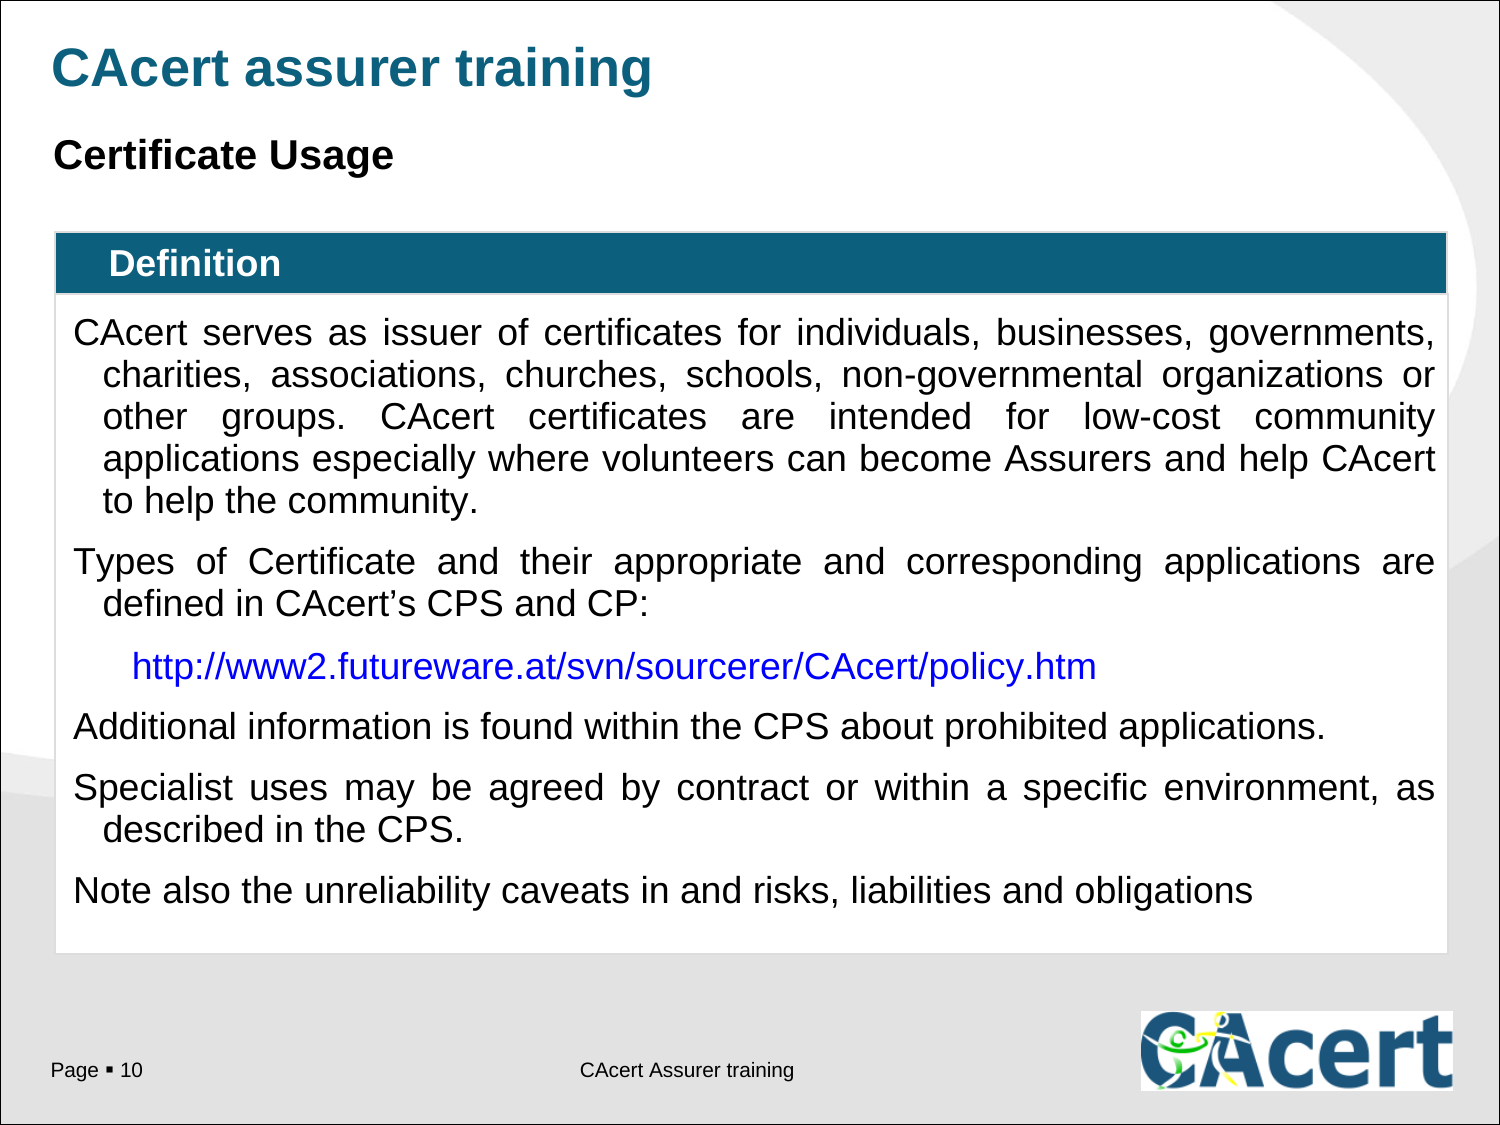

# CAcert assurer training
Certificate Usage
Definition
CAcert serves as issuer of certificates for individuals, businesses, governments, charities, associations, churches, schools, non-governmental organizations or other groups. CAcert certificates are intended for low-cost community applications especially where volunteers can become Assurers and help CAcert to help the community.
Types of Certificate and their appropriate and corresponding applications are defined in CAcert’s CPS and CP:
http://www2.futureware.at/svn/sourcerer/CAcert/policy.htm
Additional information is found within the CPS about prohibited applications.
Specialist uses may be agreed by contract or within a specific environment, as described in the CPS.
Note also the unreliability caveats in and risks, liabilities and obligations
CAcert Assurer training